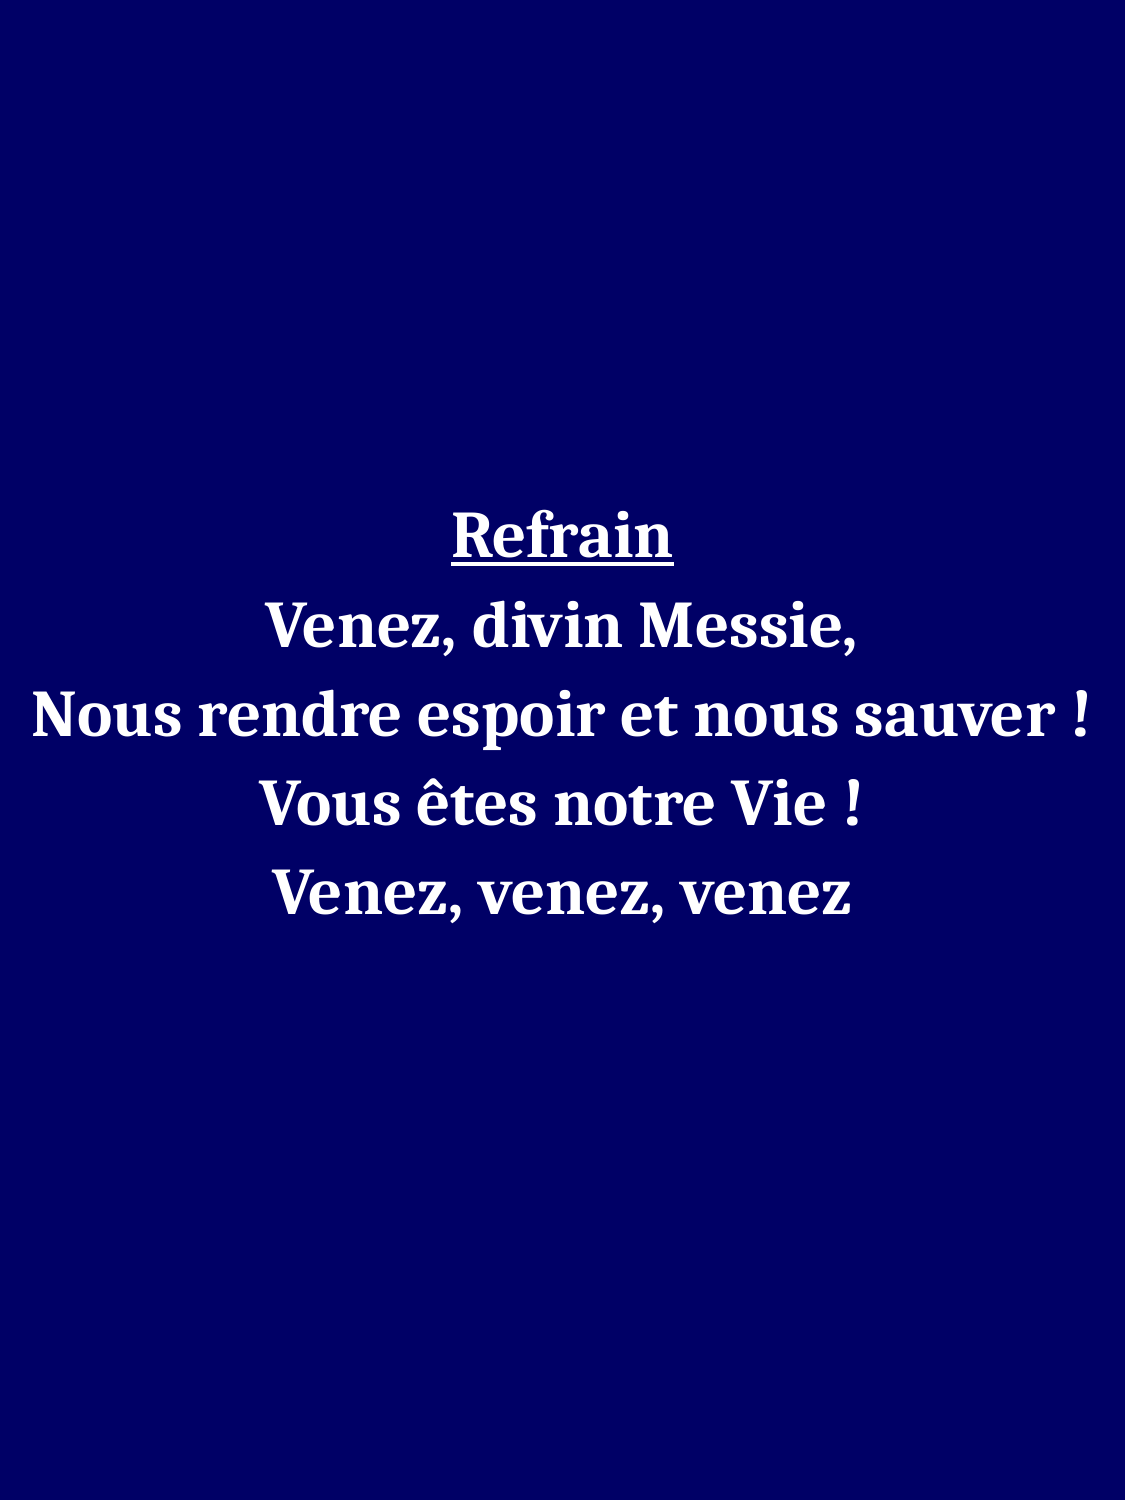

Refrain
Venez, divin Messie,
Nous rendre espoir et nous sauver !
Vous êtes notre Vie !
Venez, venez, venez